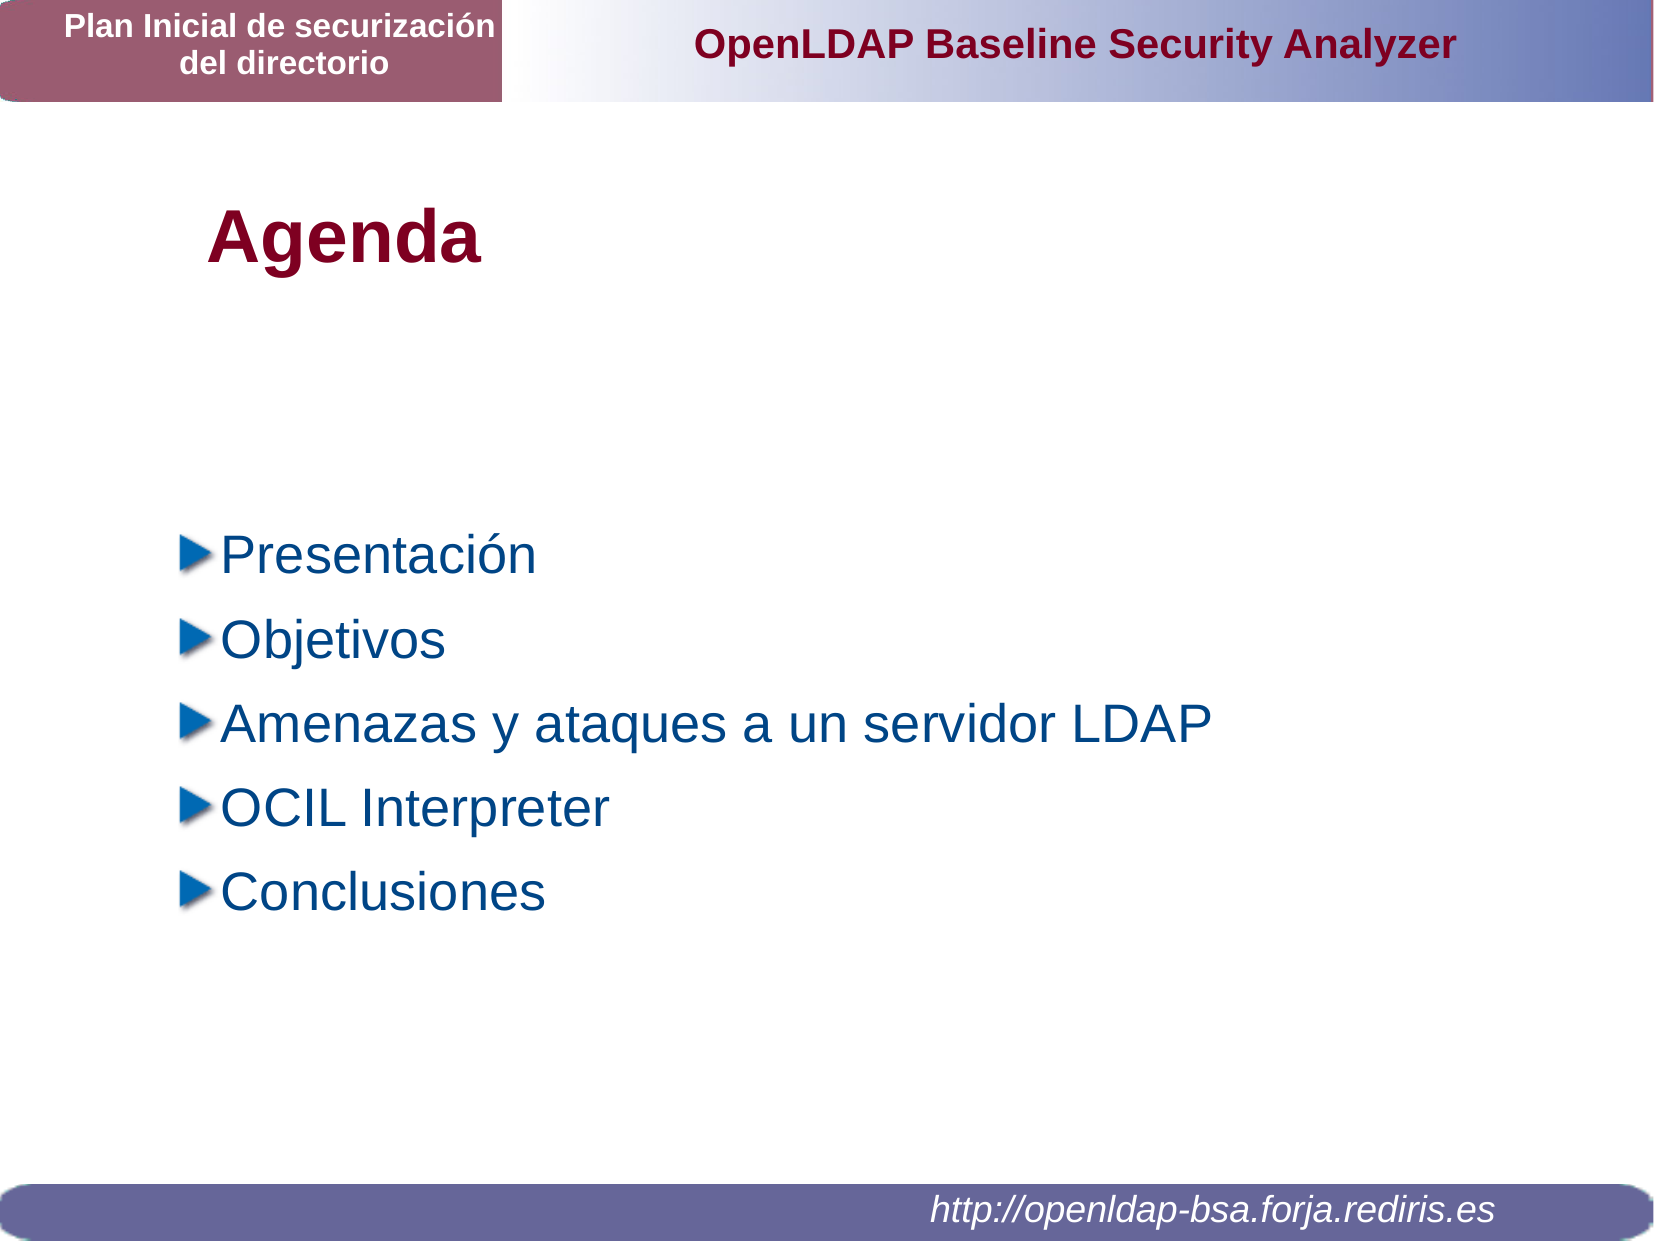

Plan Inicial de securización
 del directorio
OpenLDAP Baseline Security Analyzer
# Agenda
Presentación
Objetivos
Amenazas y ataques a un servidor LDAP
OCIL Interpreter
Conclusiones
http://openldap-bsa.forja.rediris.es